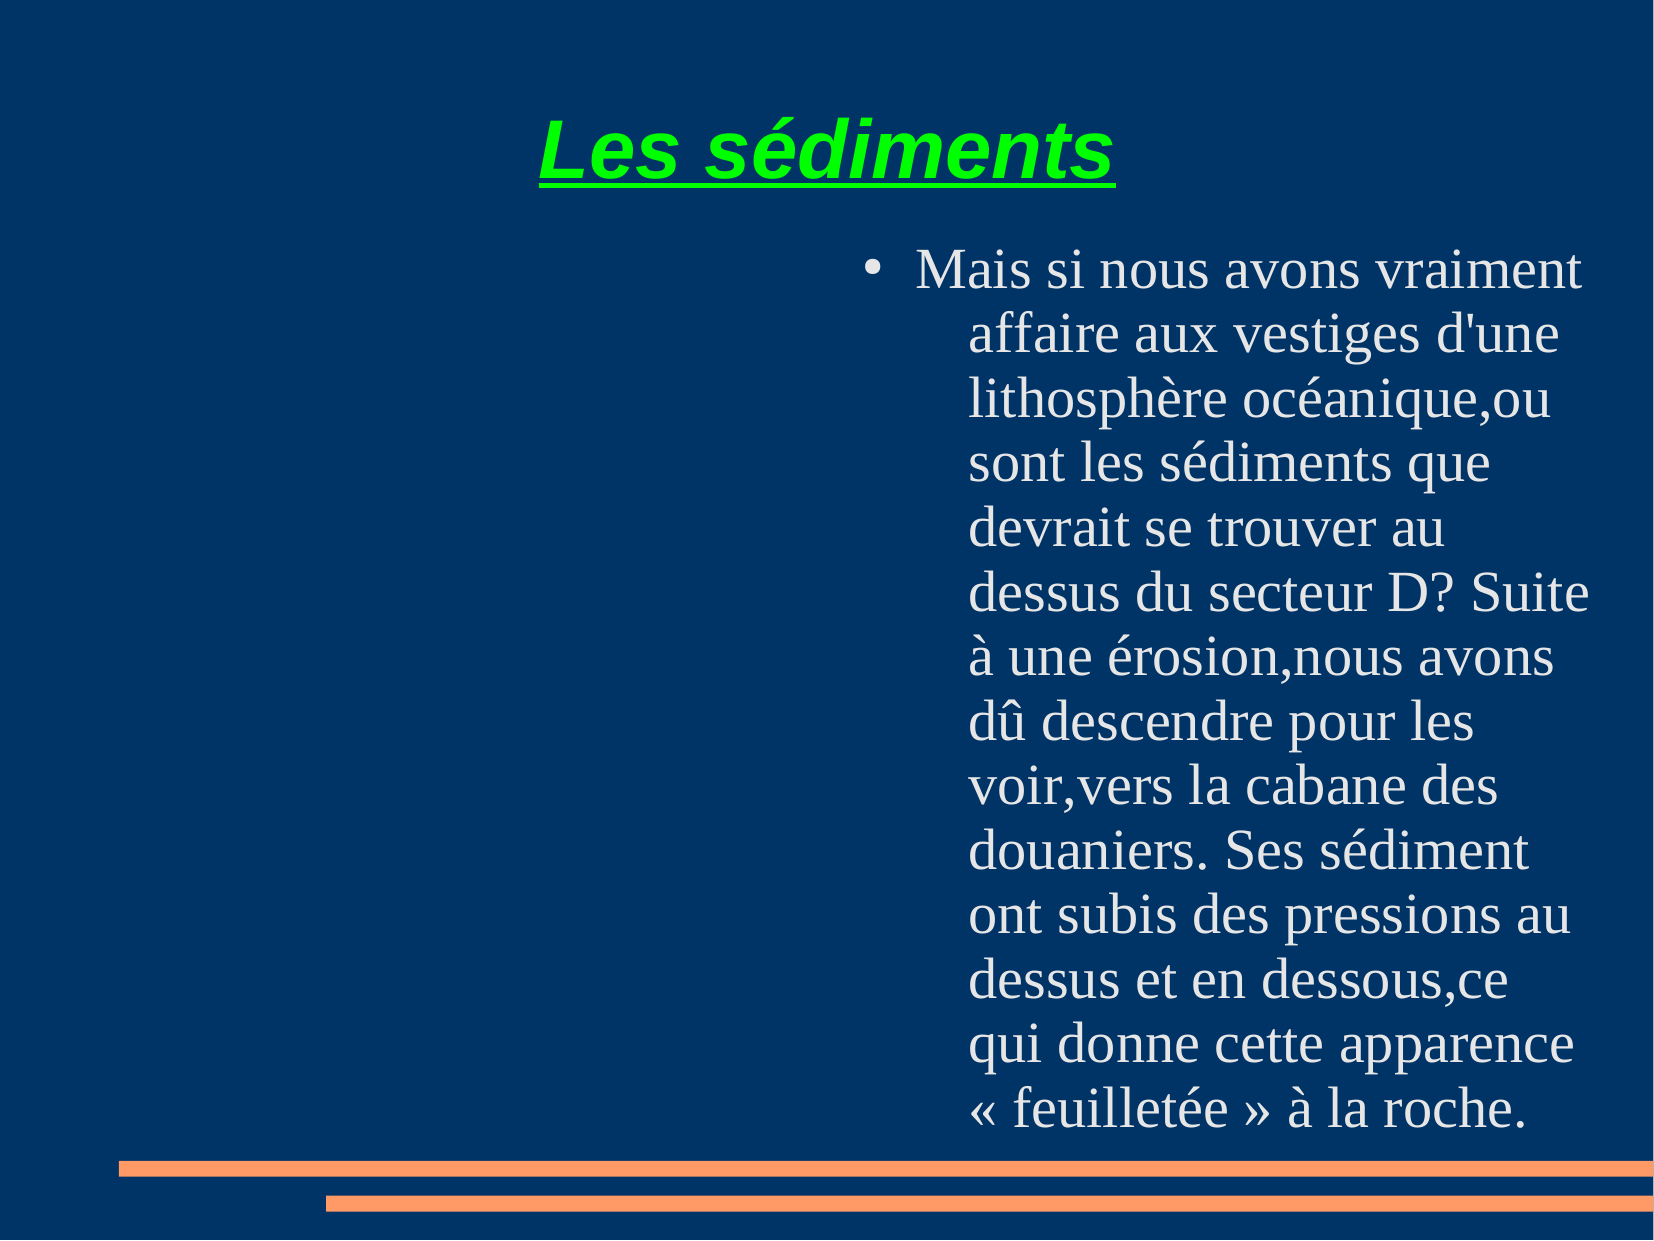

# Les sédiments
Mais si nous avons vraiment affaire aux vestiges d'une lithosphère océanique,ou sont les sédiments que devrait se trouver au dessus du secteur D? Suite à une érosion,nous avons dû descendre pour les voir,vers la cabane des douaniers. Ses sédiment ont subis des pressions au dessus et en dessous,ce qui donne cette apparence « feuilletée » à la roche.